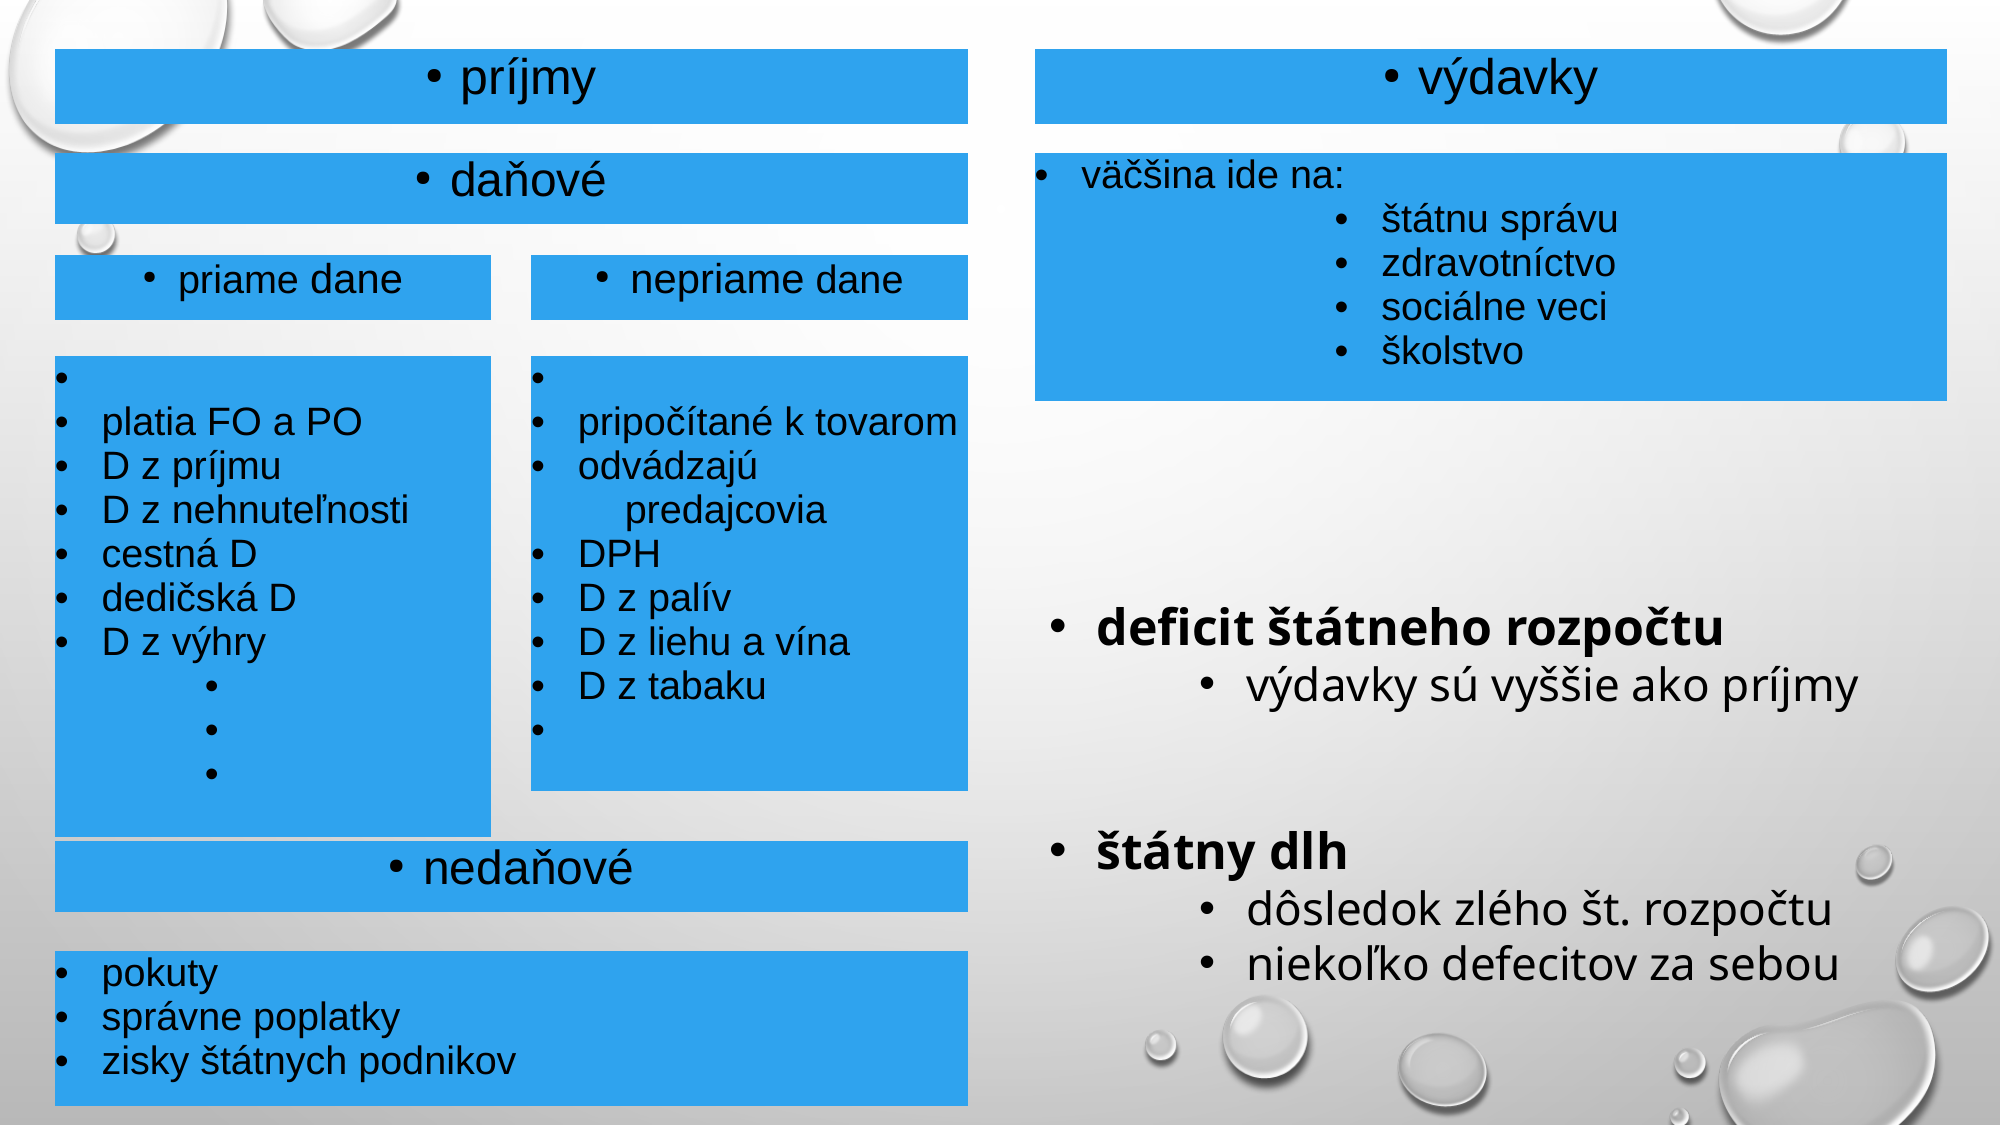

| príjmy |
| --- |
| výdavky |
| --- |
| daňové |
| --- |
| väčšina ide na: štátnu správu zdravotníctvo sociálne veci školstvo |
| --- |
| priame dane |
| --- |
| nepriame dane |
| --- |
| platia FO a PO D z príjmu D z nehnuteľnosti cestná D dedičská D D z výhry |
| --- |
| pripočítané k tovarom odvádzajú predajcovia DPH D z palív D z liehu a vína D z tabaku |
| --- |
deficit štátneho rozpočtu
výdavky sú vyššie ako príjmy
štátny dlh
dôsledok zlého št. rozpočtu
niekoľko defecitov za sebou
| nedaňové |
| --- |
| pokuty správne poplatky zisky štátnych podnikov |
| --- |